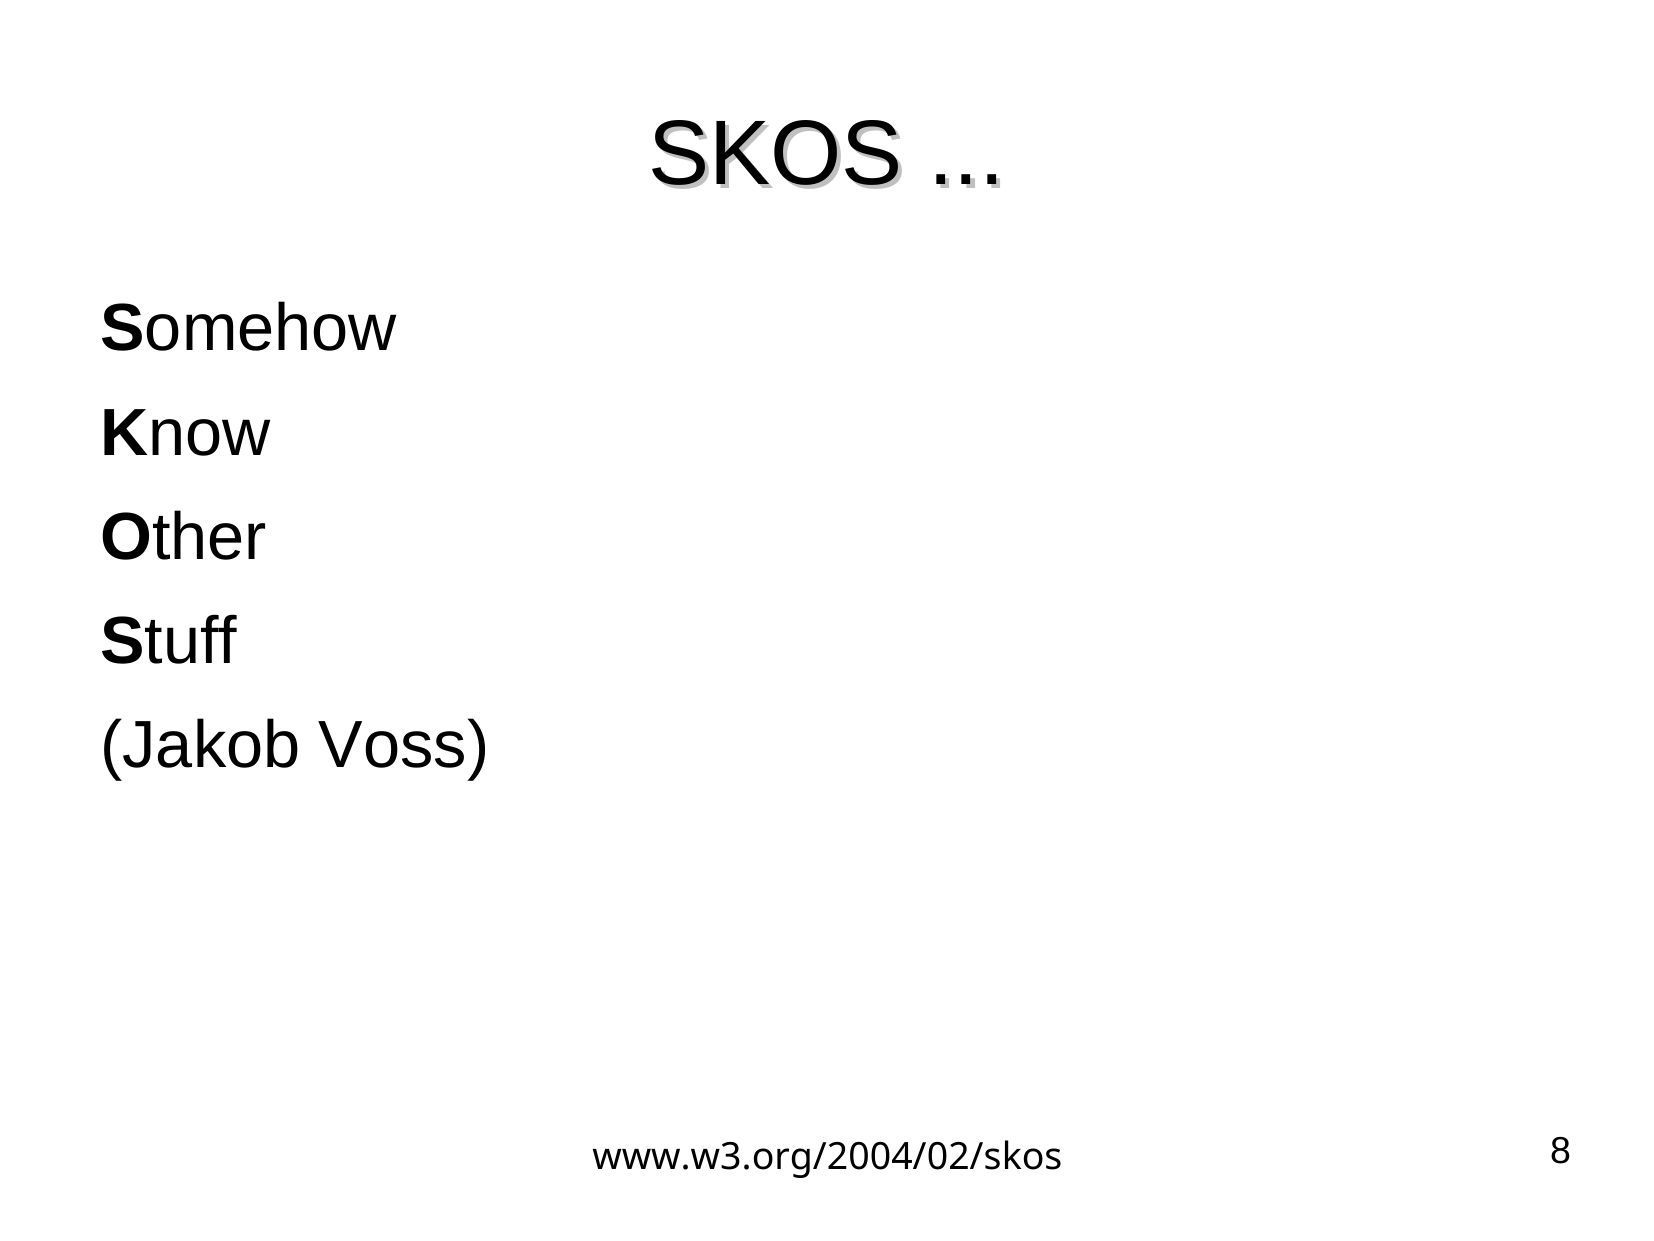

# SKOS ...
Somehow
Know
Other
Stuff
(Jakob Voss)
www.w3.org/2004/02/skos
8